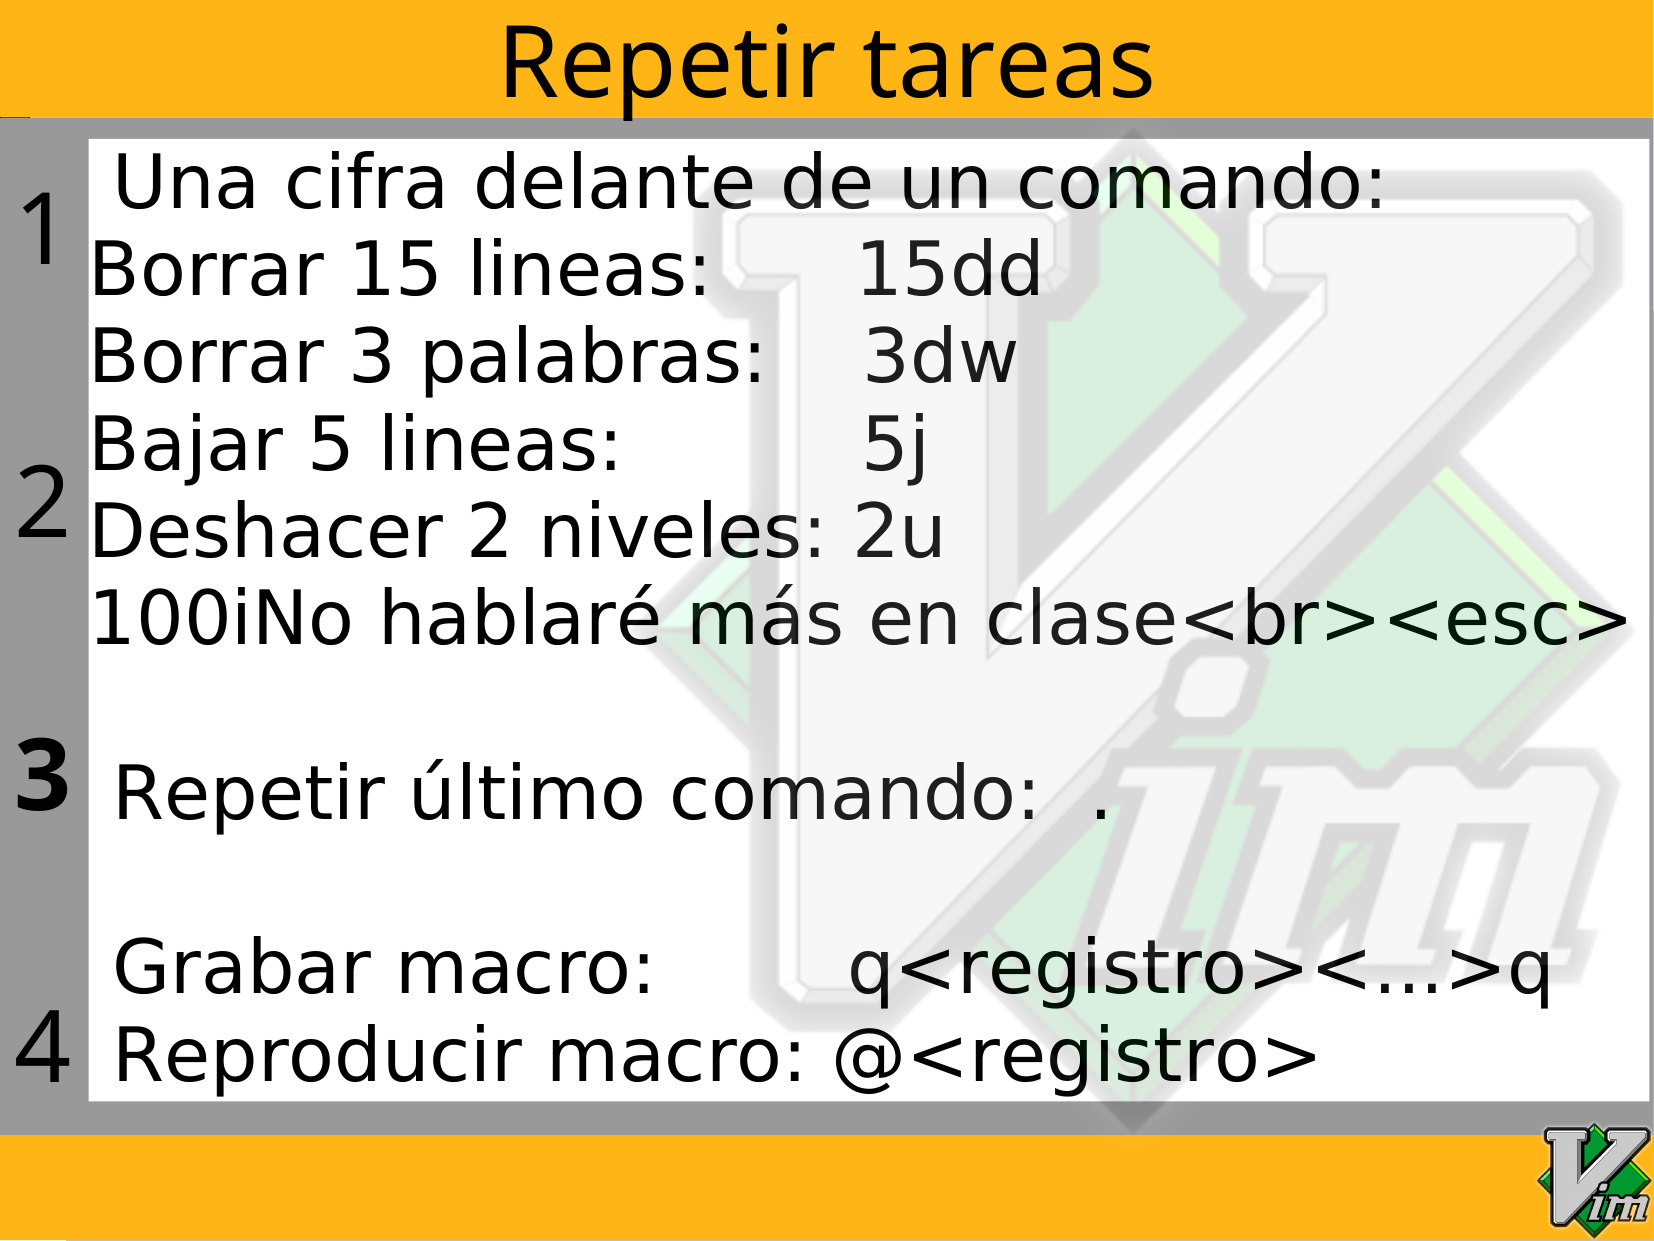

Repetir tareas
1 - Introducción
2 - Novatos
3 - Power Users
4 -Desarrolladores
 Una cifra delante de un comando:
Borrar 15 lineas: 15dd
Borrar 3 palabras: 3dw
Bajar 5 lineas: 5j
Deshacer 2 niveles: 2u
100iNo hablaré más en clase<br><esc>
 Repetir último comando: .
 Grabar macro: q<registro><...>q
 Reproducir macro: @<registro>